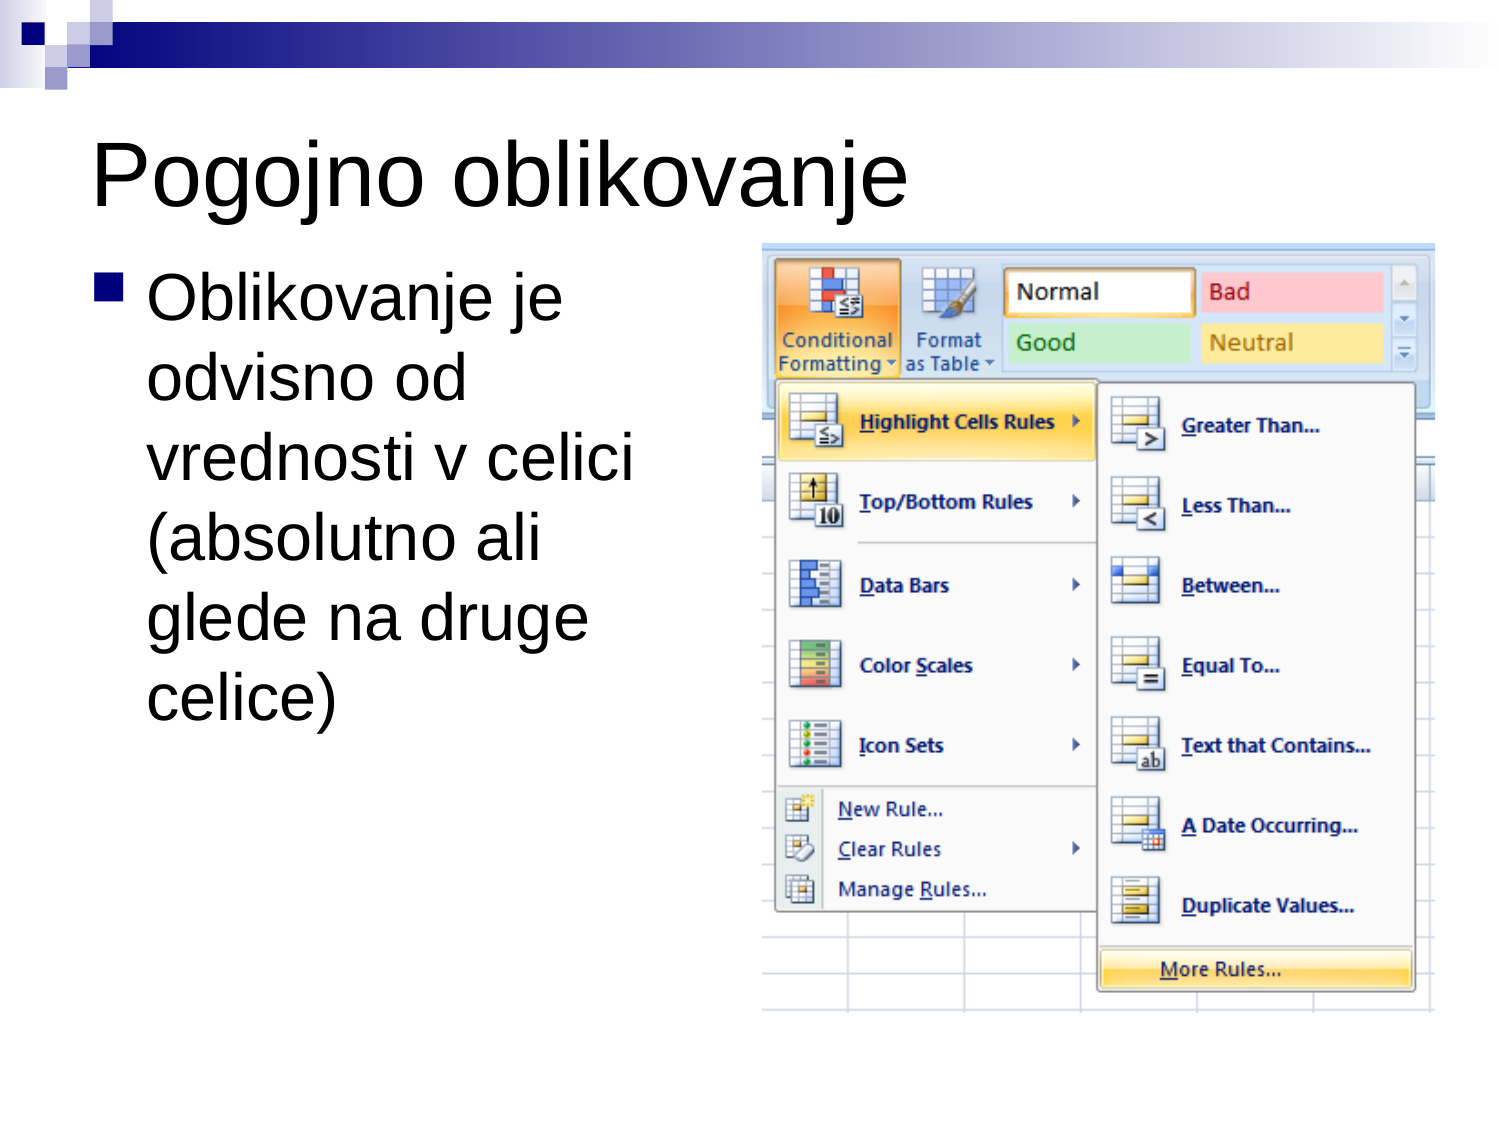

# Pogojno oblikovanje
Oblikovanje je odvisno od vrednosti v celici (absolutno ali glede na druge celice)